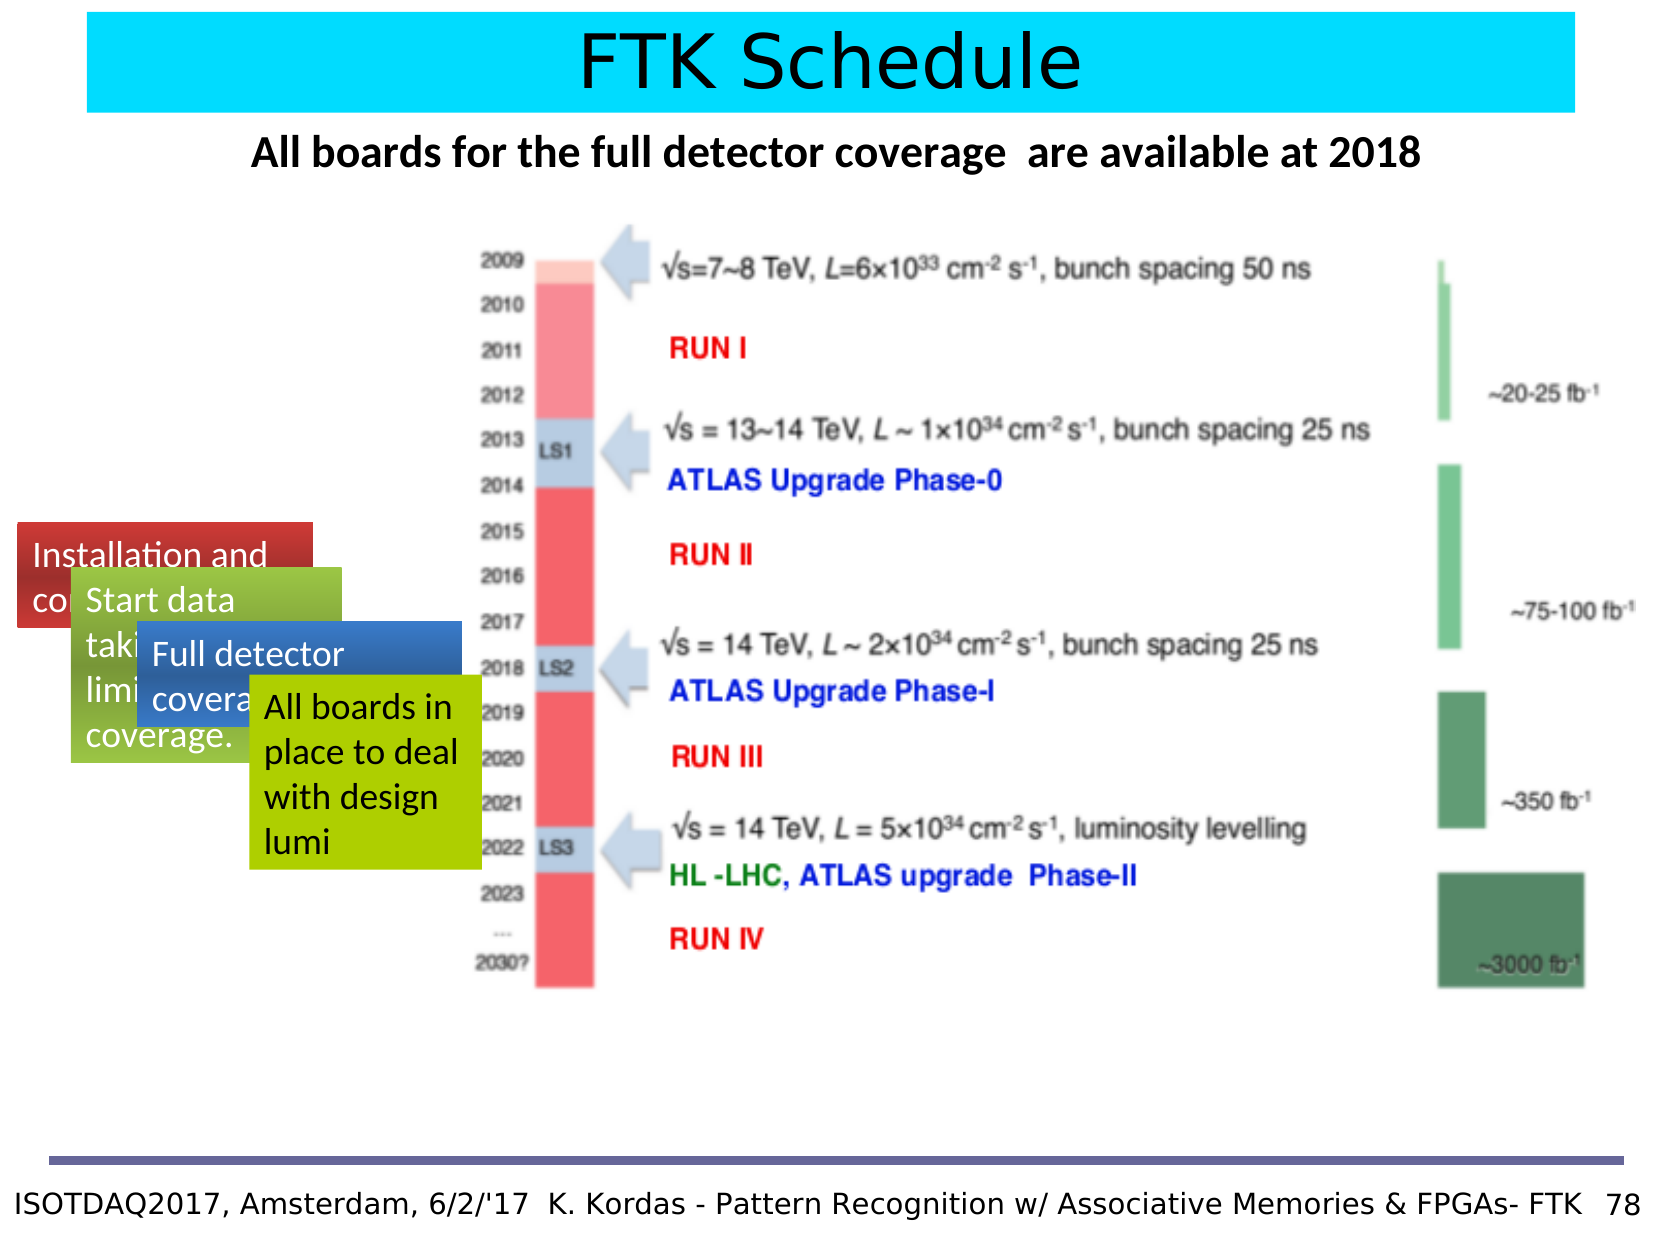

# FTK Schedule
All boards for the full detector coverage are available at 2018
Installation and commissioning
Start data taking with limited coverage.
Full detector coverage.
All boards in place to deal with design lumi
ISOTDAQ2017, Amsterdam, 6/2/'17
K. Kordas - Pattern Recognition w/ Associative Memories & FPGAs- FTK
78